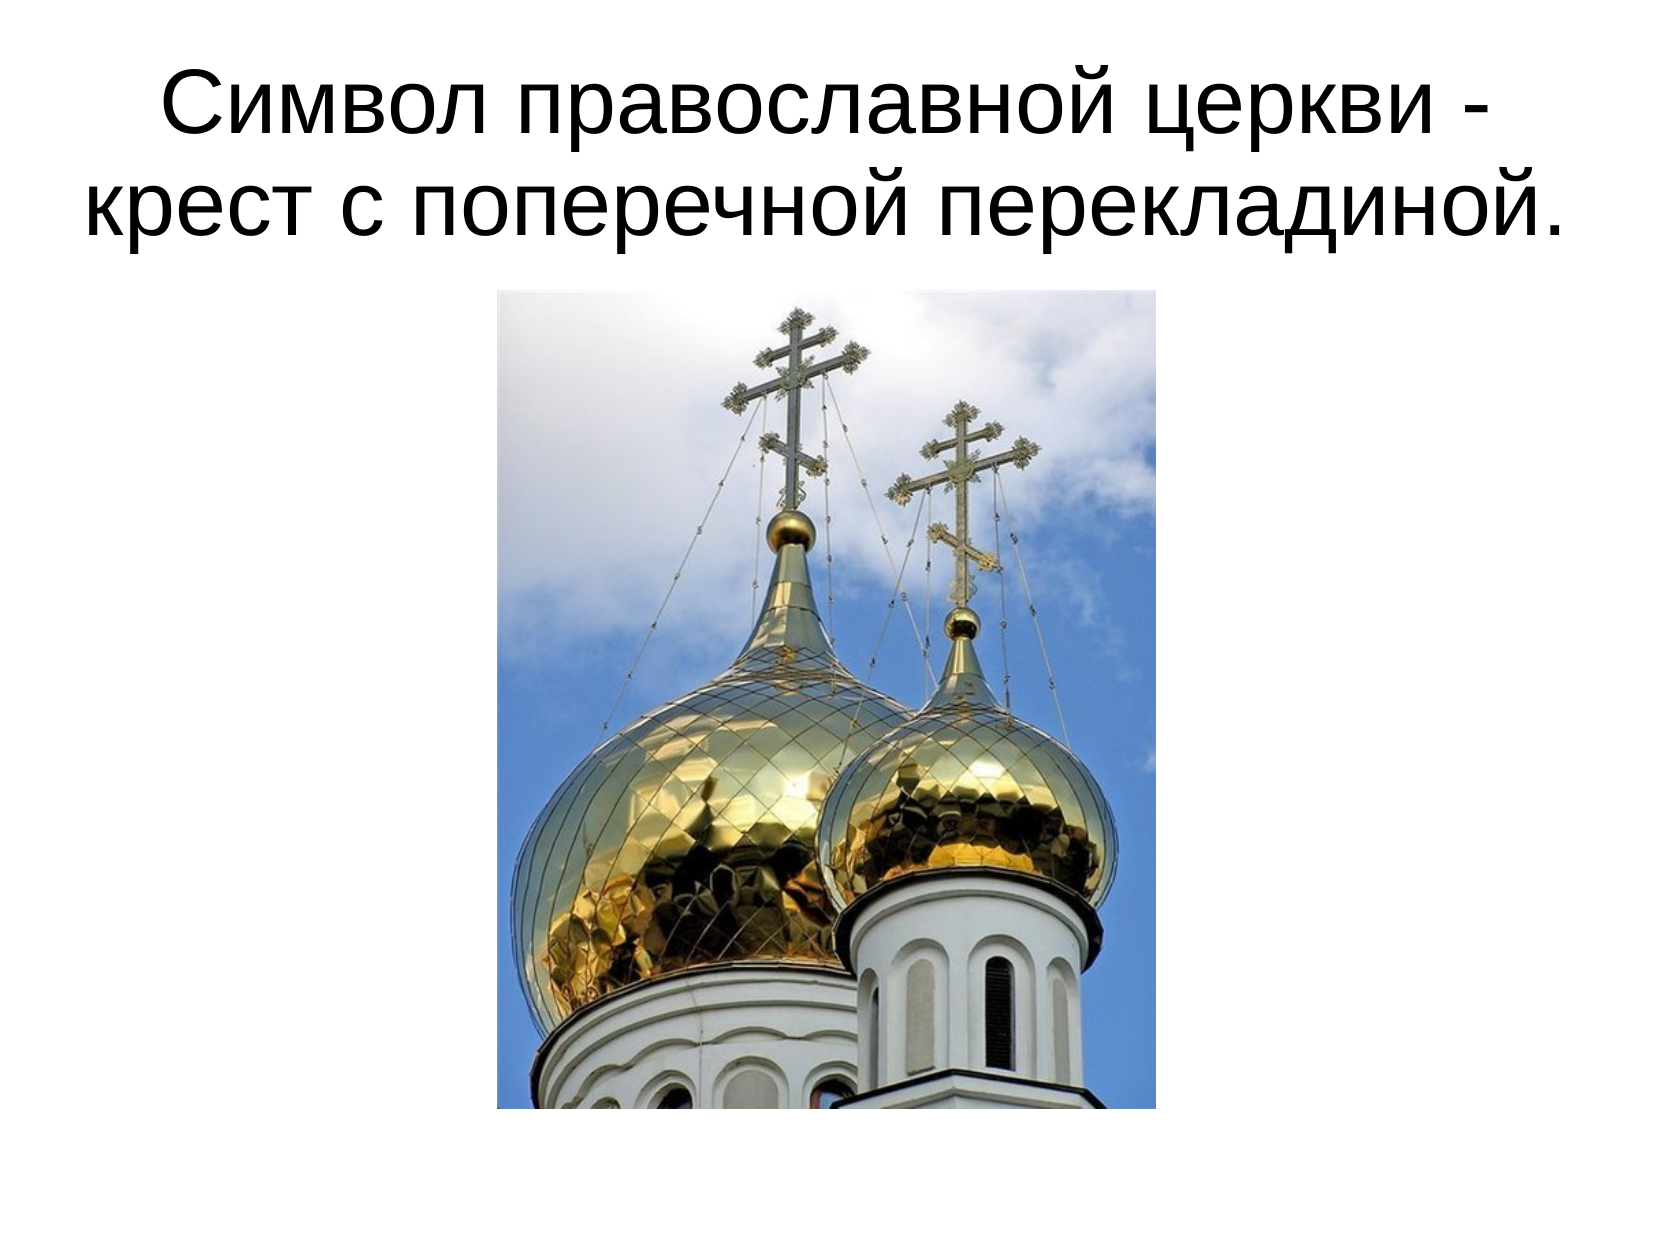

# Символ православной церкви - крест с поперечной перекладиной.